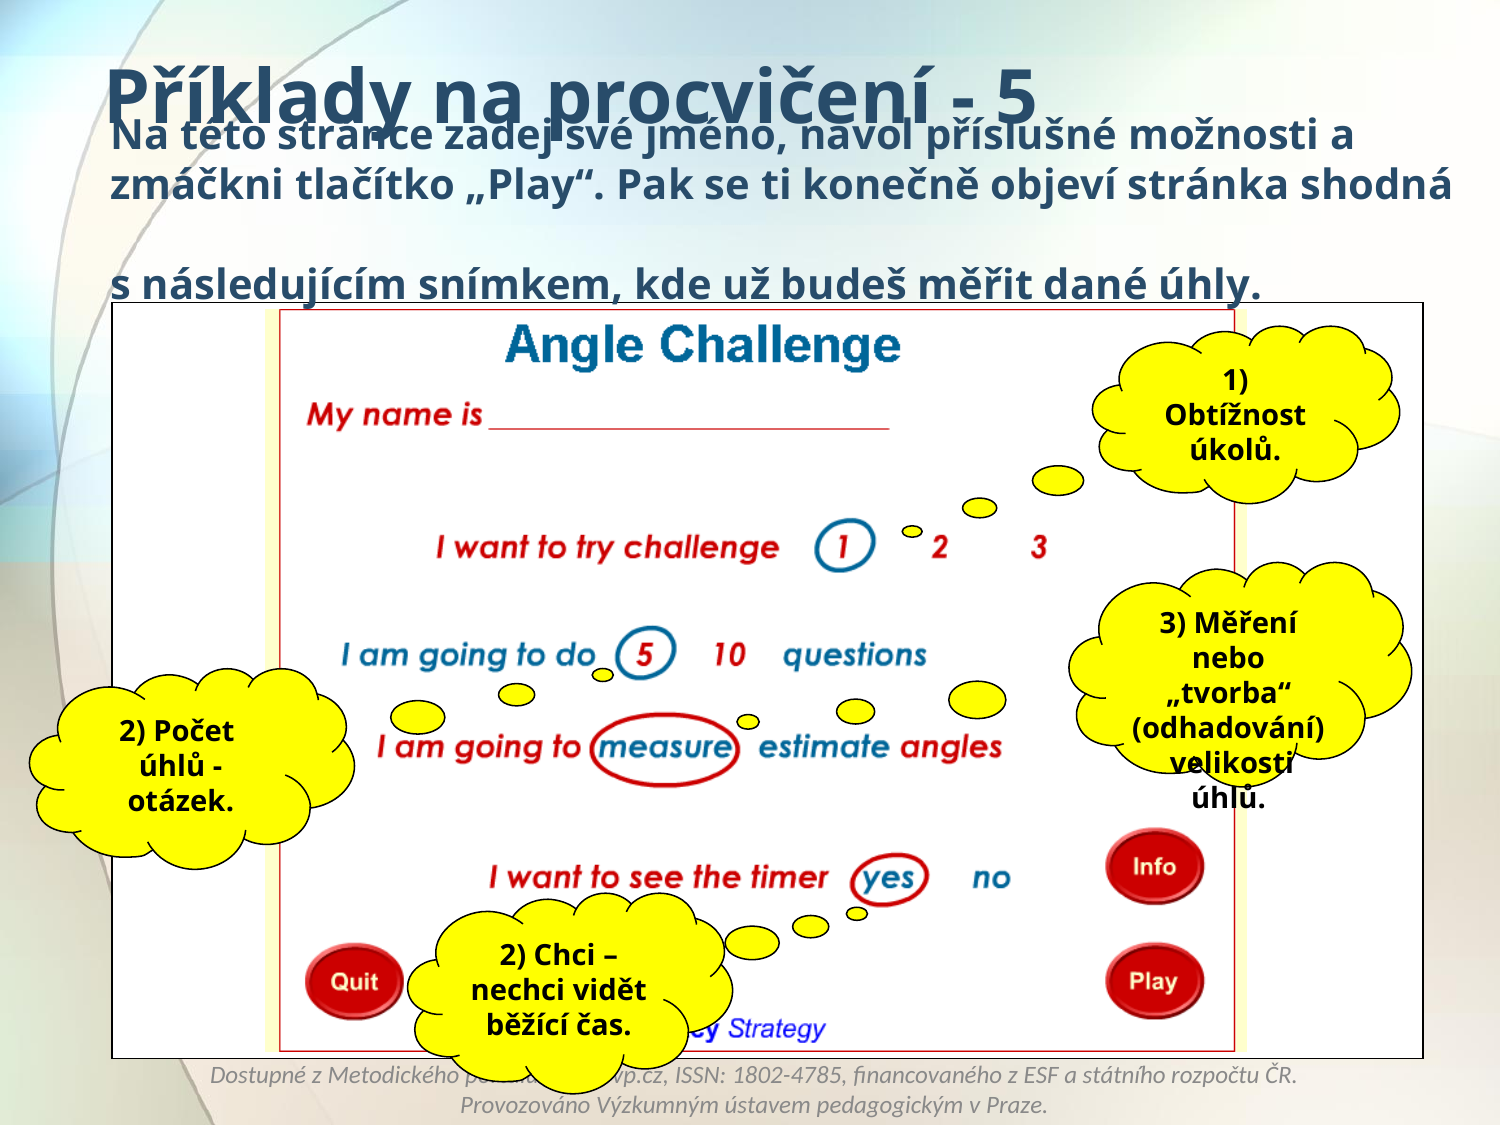

# Příklady na procvičení - 5
Na této stránce zadej své jméno, navol příslušné možnosti a zmáčkni tlačítko „Play“. Pak se ti konečně objeví stránka shodná
s následujícím snímkem, kde už budeš měřit dané úhly.
1) Obtížnost úkolů.
3) Měření nebo „tvorba“ (odhadování) velikosti úhlů.
2) Počet
úhlů - otázek.
2) Chci – nechci vidět běžící čas.